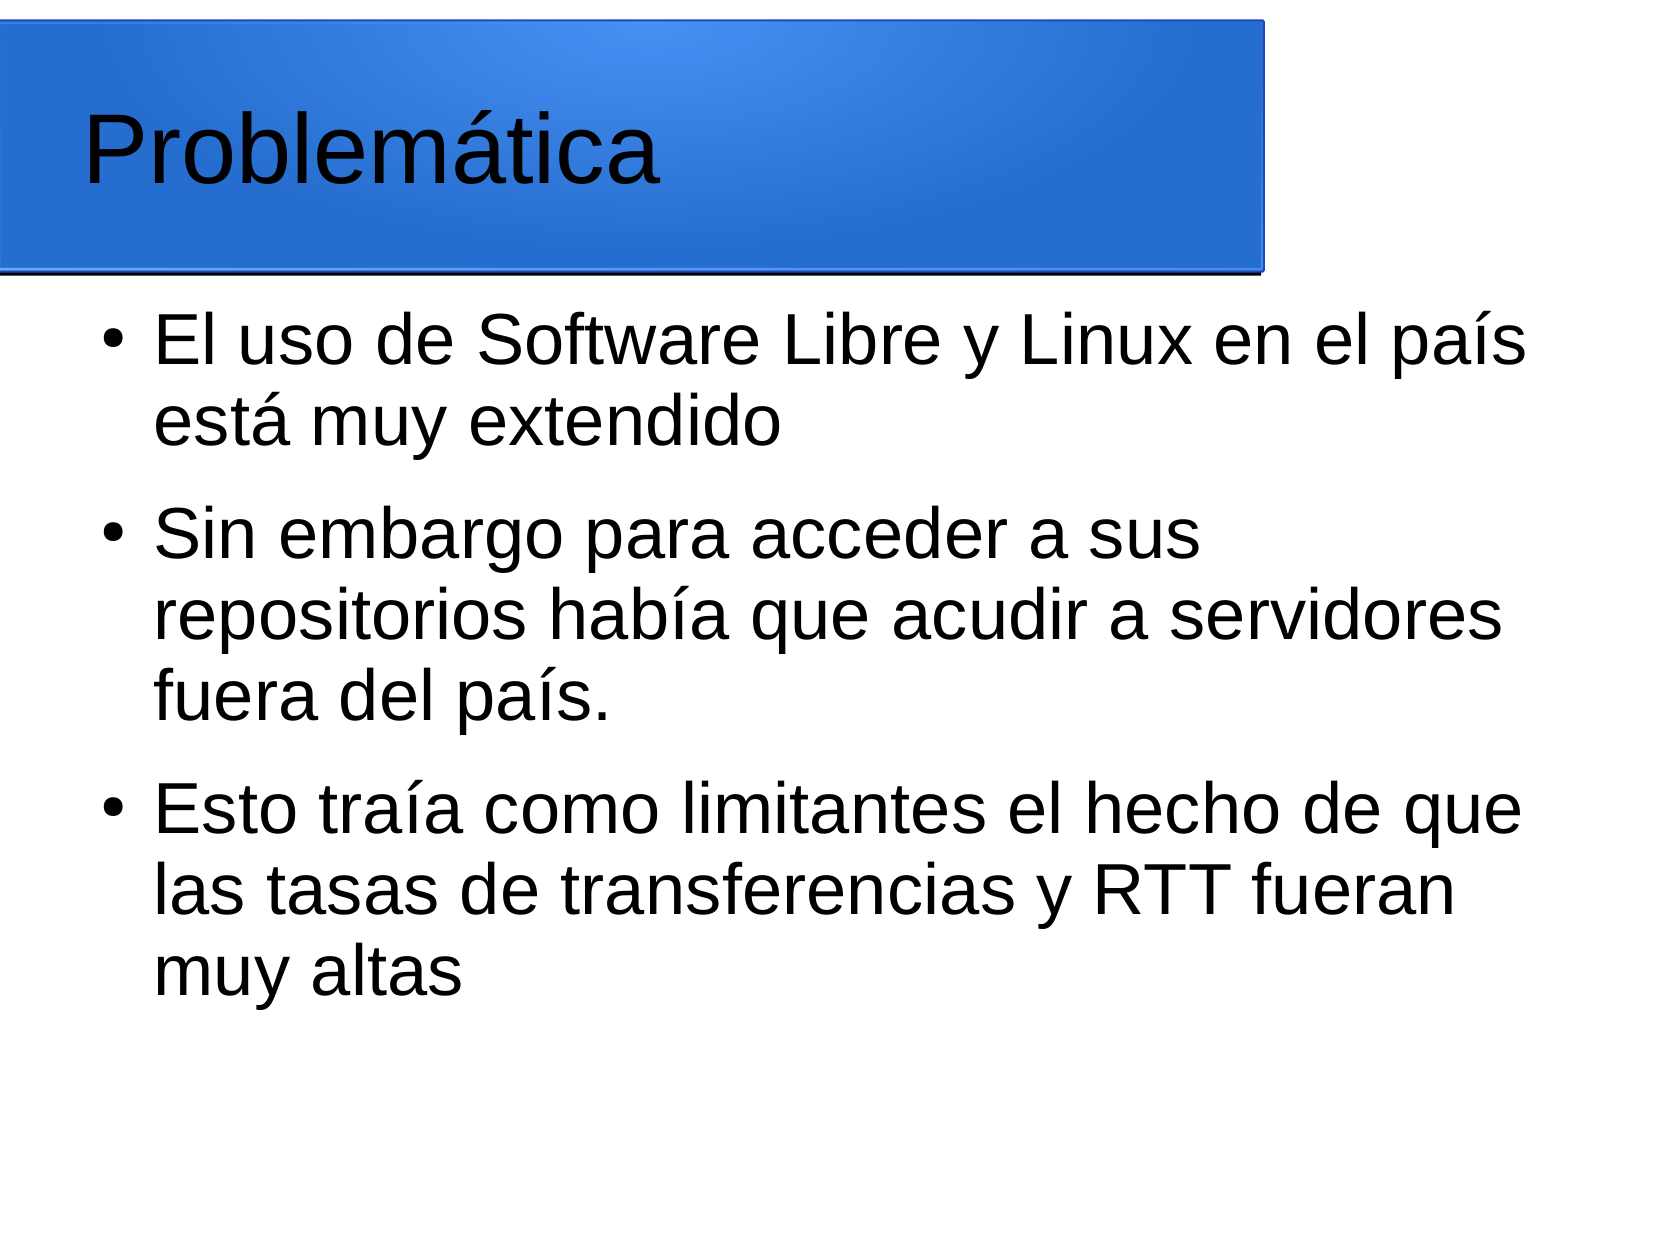

# Problemática
El uso de Software Libre y Linux en el país está muy extendido
Sin embargo para acceder a sus repositorios había que acudir a servidores fuera del país.
Esto traía como limitantes el hecho de que las tasas de transferencias y RTT fueran muy altas